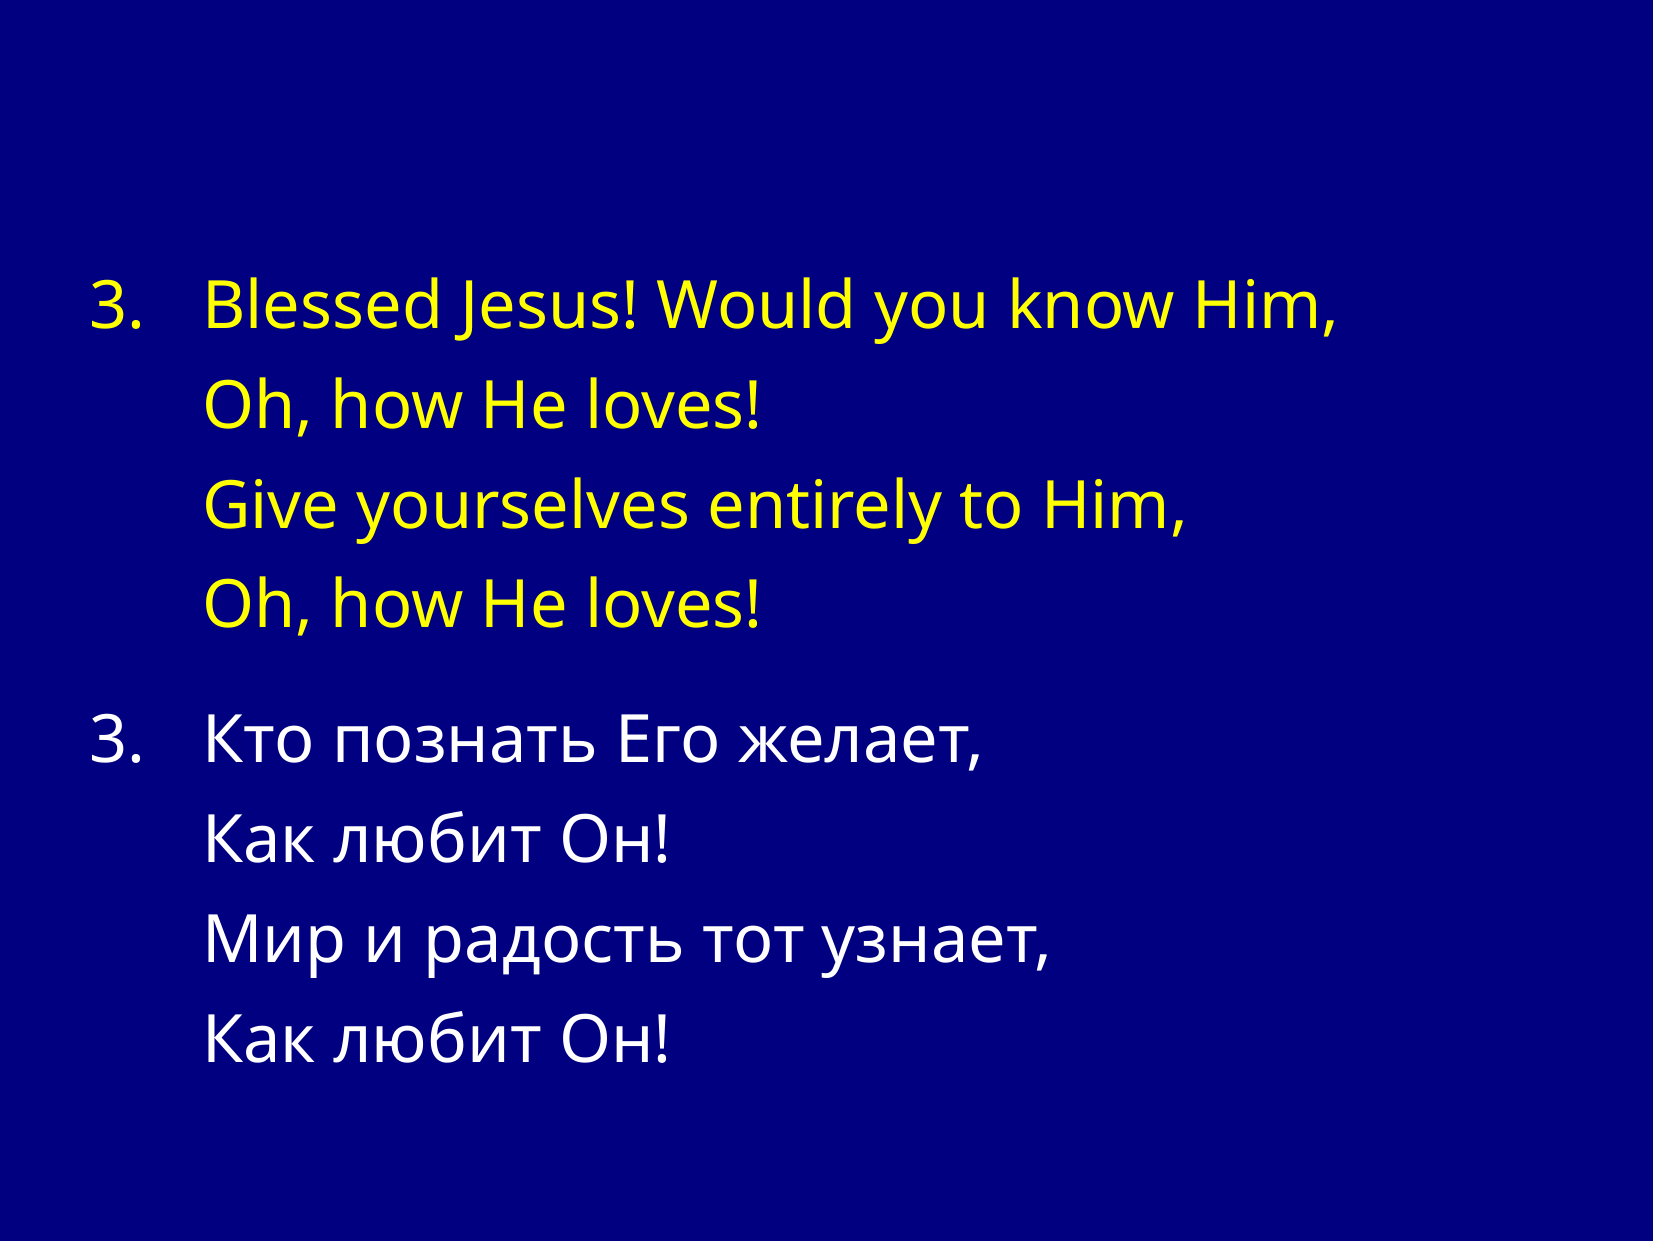

3.	Blessed Jesus! Would you know Him,
	Oh, how He loves!
	Give yourselves entirely to Him,
	Oh, how He loves!
3.	Кто познать Его желает,
	Как любит Он!
	Мир и радость тот узнает,
	Как любит Он!